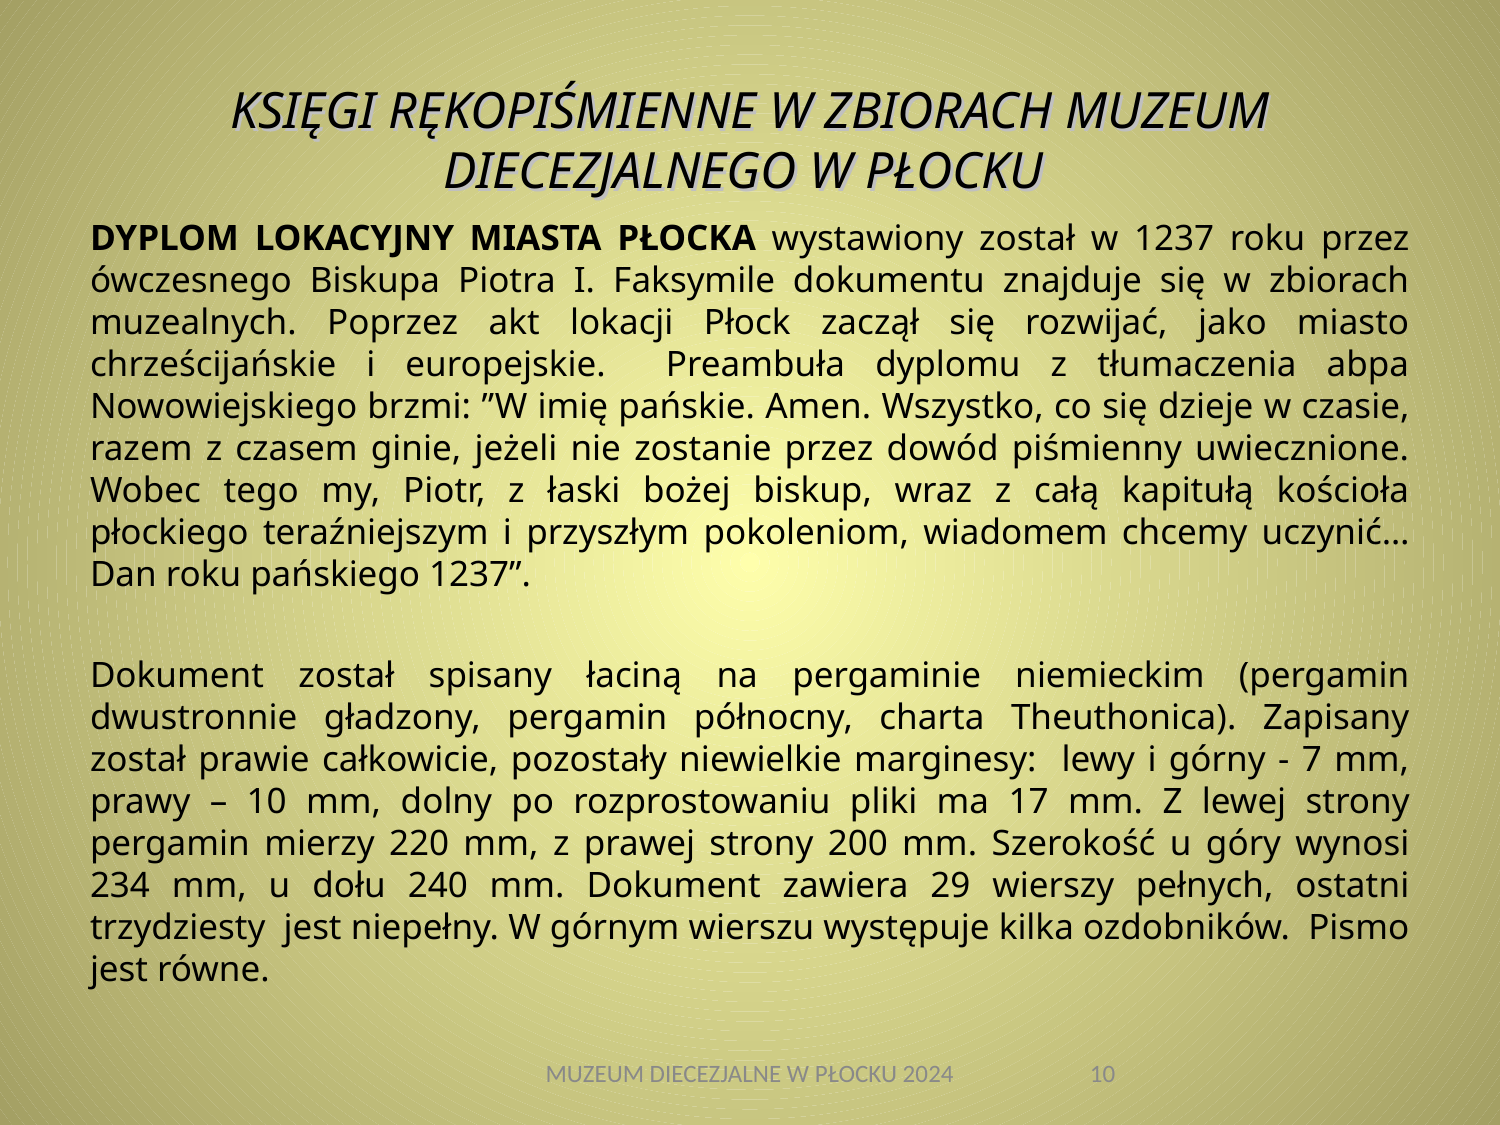

# KSIĘGI RĘKOPIŚMIENNE W ZBIORACH MUZEUM DIECEZJALNEGO W PŁOCKU
DYPLOM LOKACYJNY MIASTA PŁOCKA wystawiony został w 1237 roku przez ówczesnego Biskupa Piotra I. Faksymile dokumentu znajduje się w zbiorach muzealnych. Poprzez akt lokacji Płock zaczął się rozwijać, jako miasto chrześcijańskie i europejskie. Preambuła dyplomu z tłumaczenia abpa Nowowiejskiego brzmi: ”W imię pańskie. Amen. Wszystko, co się dzieje w czasie, razem z czasem ginie, jeżeli nie zostanie przez dowód piśmienny uwiecznione. Wobec tego my, Piotr, z łaski bożej biskup, wraz z całą kapitułą kościoła płockiego teraźniejszym i przyszłym pokoleniom, wiadomem chcemy uczynić… Dan roku pańskiego 1237”.
Dokument został spisany łaciną na pergaminie niemieckim (pergamin dwustronnie gładzony, pergamin północny, charta Theuthonica). Zapisany został prawie całkowicie, pozostały niewielkie marginesy: lewy i górny - 7 mm, prawy – 10 mm, dolny po rozprostowaniu pliki ma 17 mm. Z lewej strony pergamin mierzy 220 mm, z prawej strony 200 mm. Szerokość u góry wynosi 234 mm, u dołu 240 mm. Dokument zawiera 29 wierszy pełnych, ostatni trzydziesty jest niepełny. W górnym wierszu występuje kilka ozdobników. Pismo jest równe.
MUZEUM DIECEZJALNE W PŁOCKU 2024